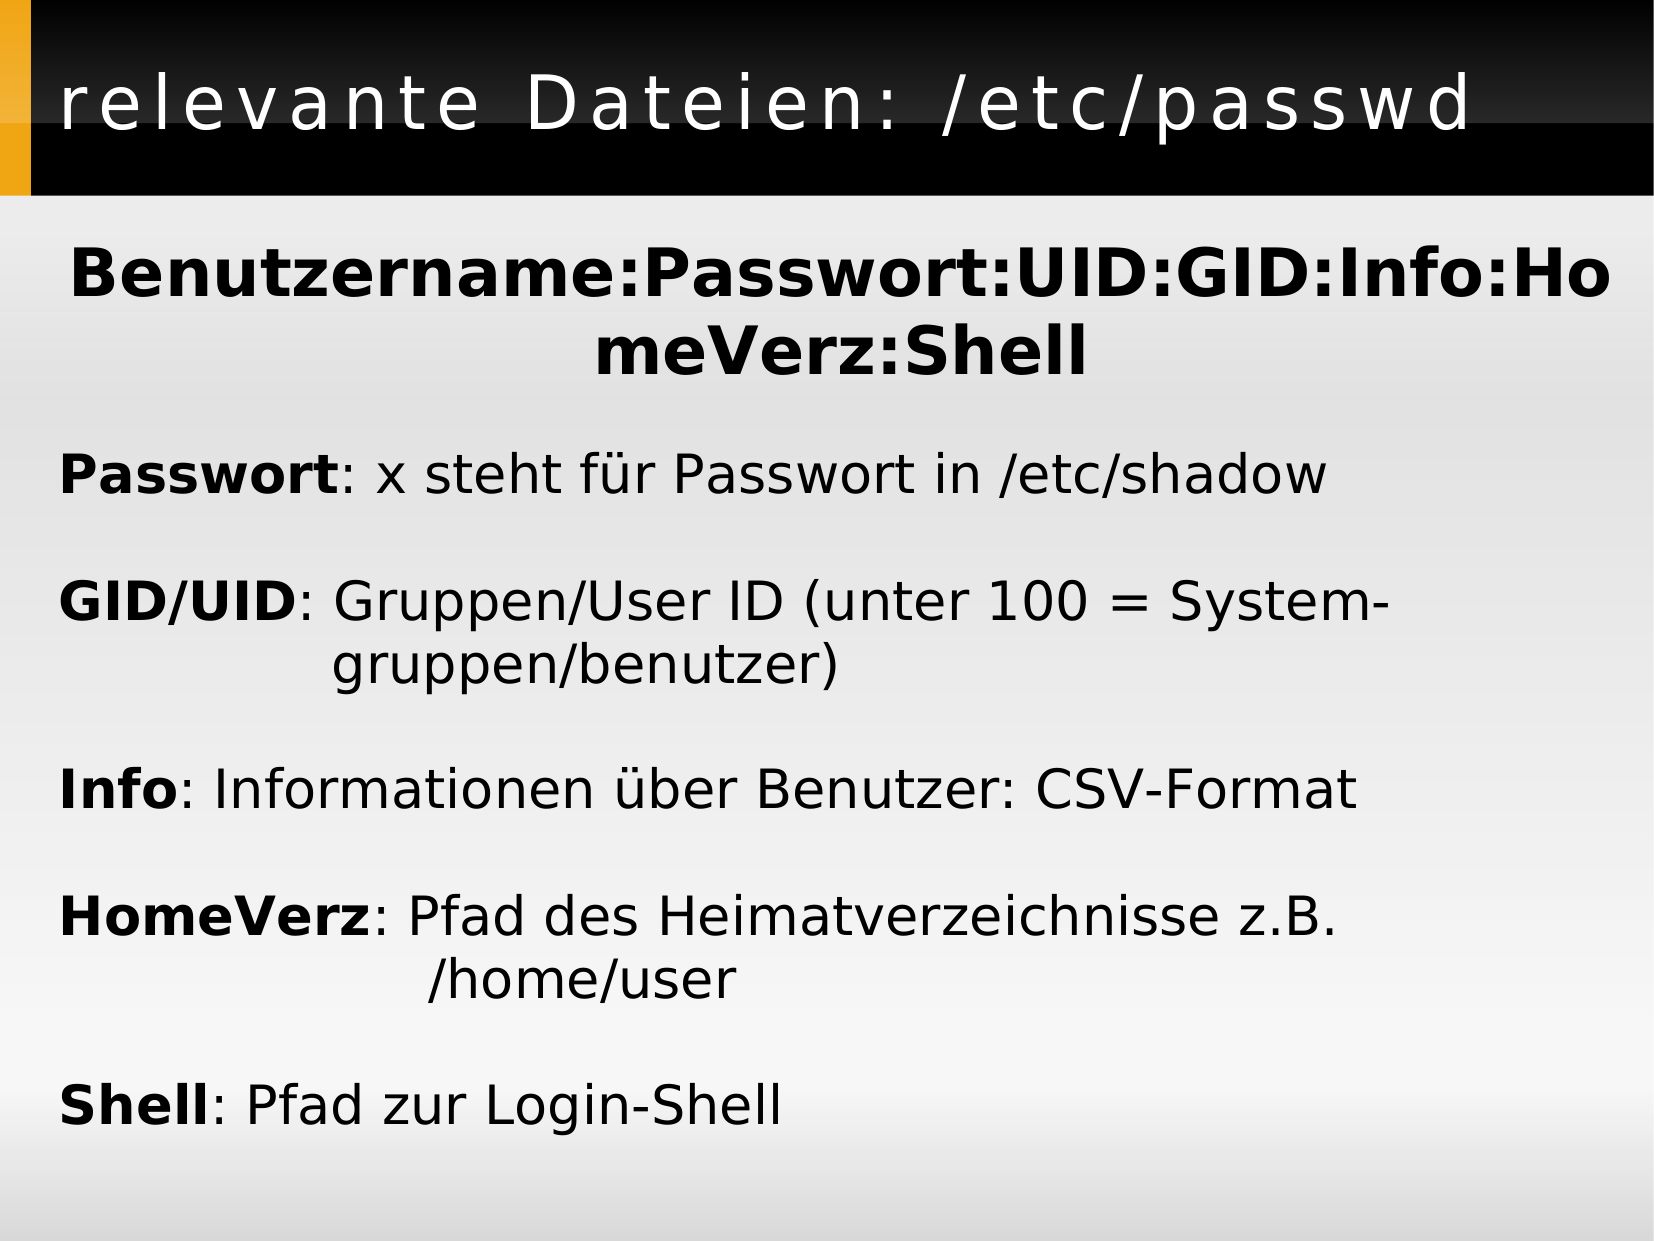

# relevante Dateien: /etc/passwd
Benutzername:Passwort:UID:GID:Info:HomeVerz:Shell
Passwort: x steht für Passwort in /etc/shadow
GID/UID: Gruppen/User ID (unter 100 = System- 						 gruppen/benutzer)
Info: Informationen über Benutzer: CSV-Format
HomeVerz: Pfad des Heimatverzeichnisse z.B. 									/home/user
Shell: Pfad zur Login-Shell